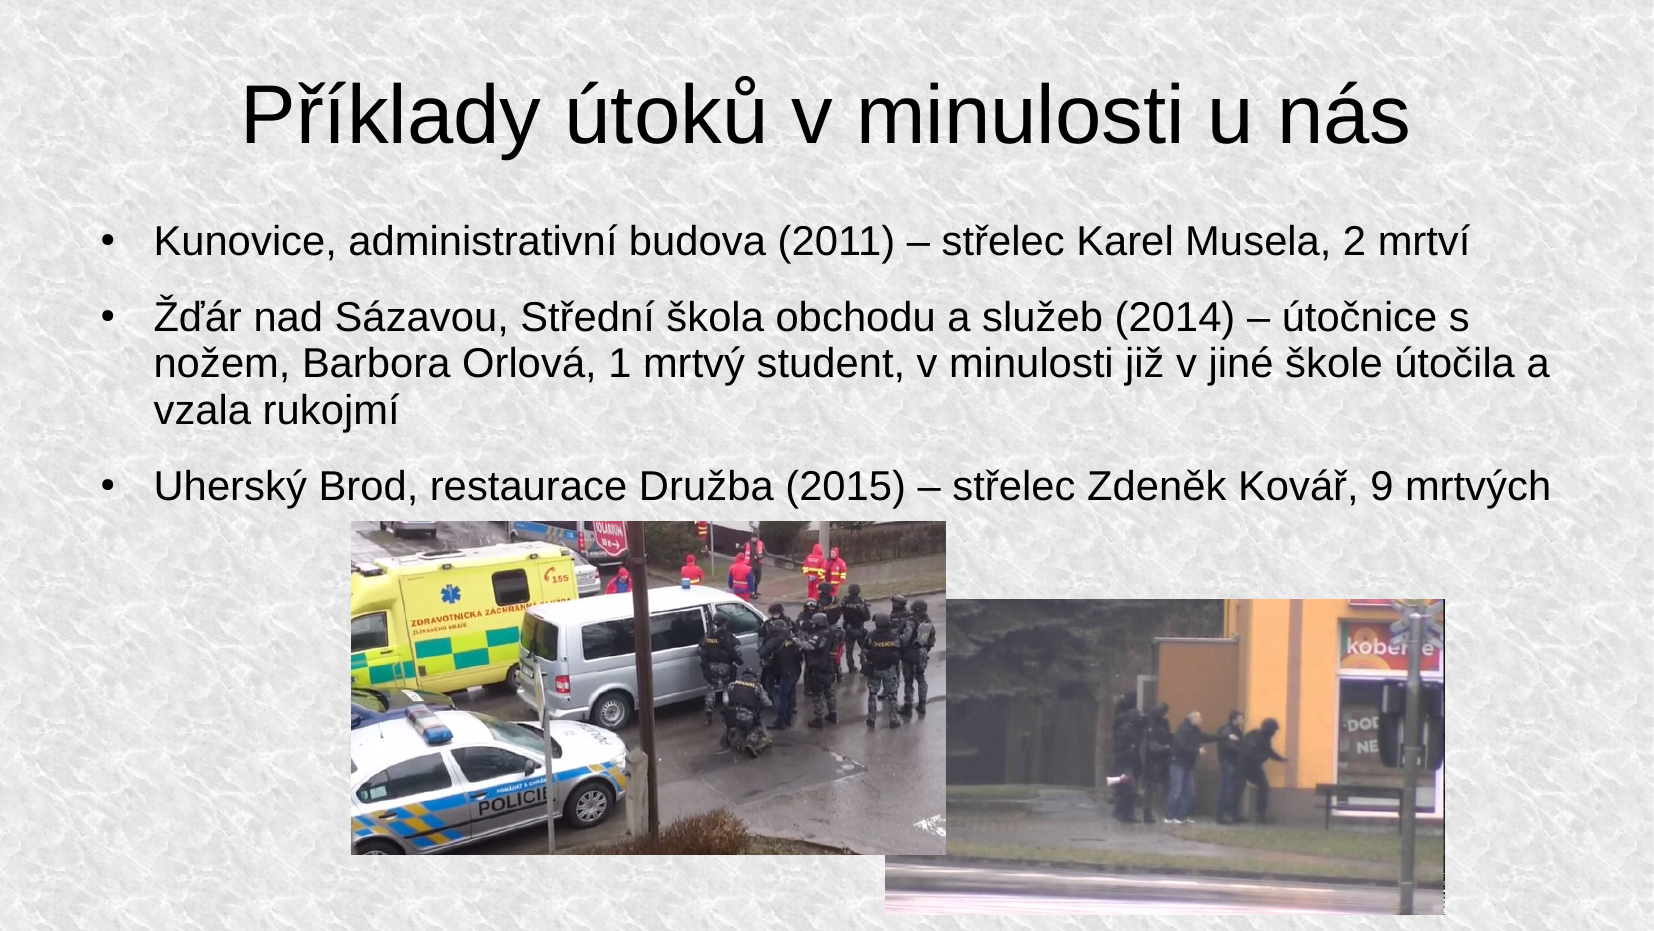

# Příklady útoků v minulosti u nás
Kunovice, administrativní budova (2011) – střelec Karel Musela, 2 mrtví
Žďár nad Sázavou, Střední škola obchodu a služeb (2014) – útočnice s nožem, Barbora Orlová, 1 mrtvý student, v minulosti již v jiné škole útočila a vzala rukojmí
Uherský Brod, restaurace Družba (2015) – střelec Zdeněk Kovář, 9 mrtvých